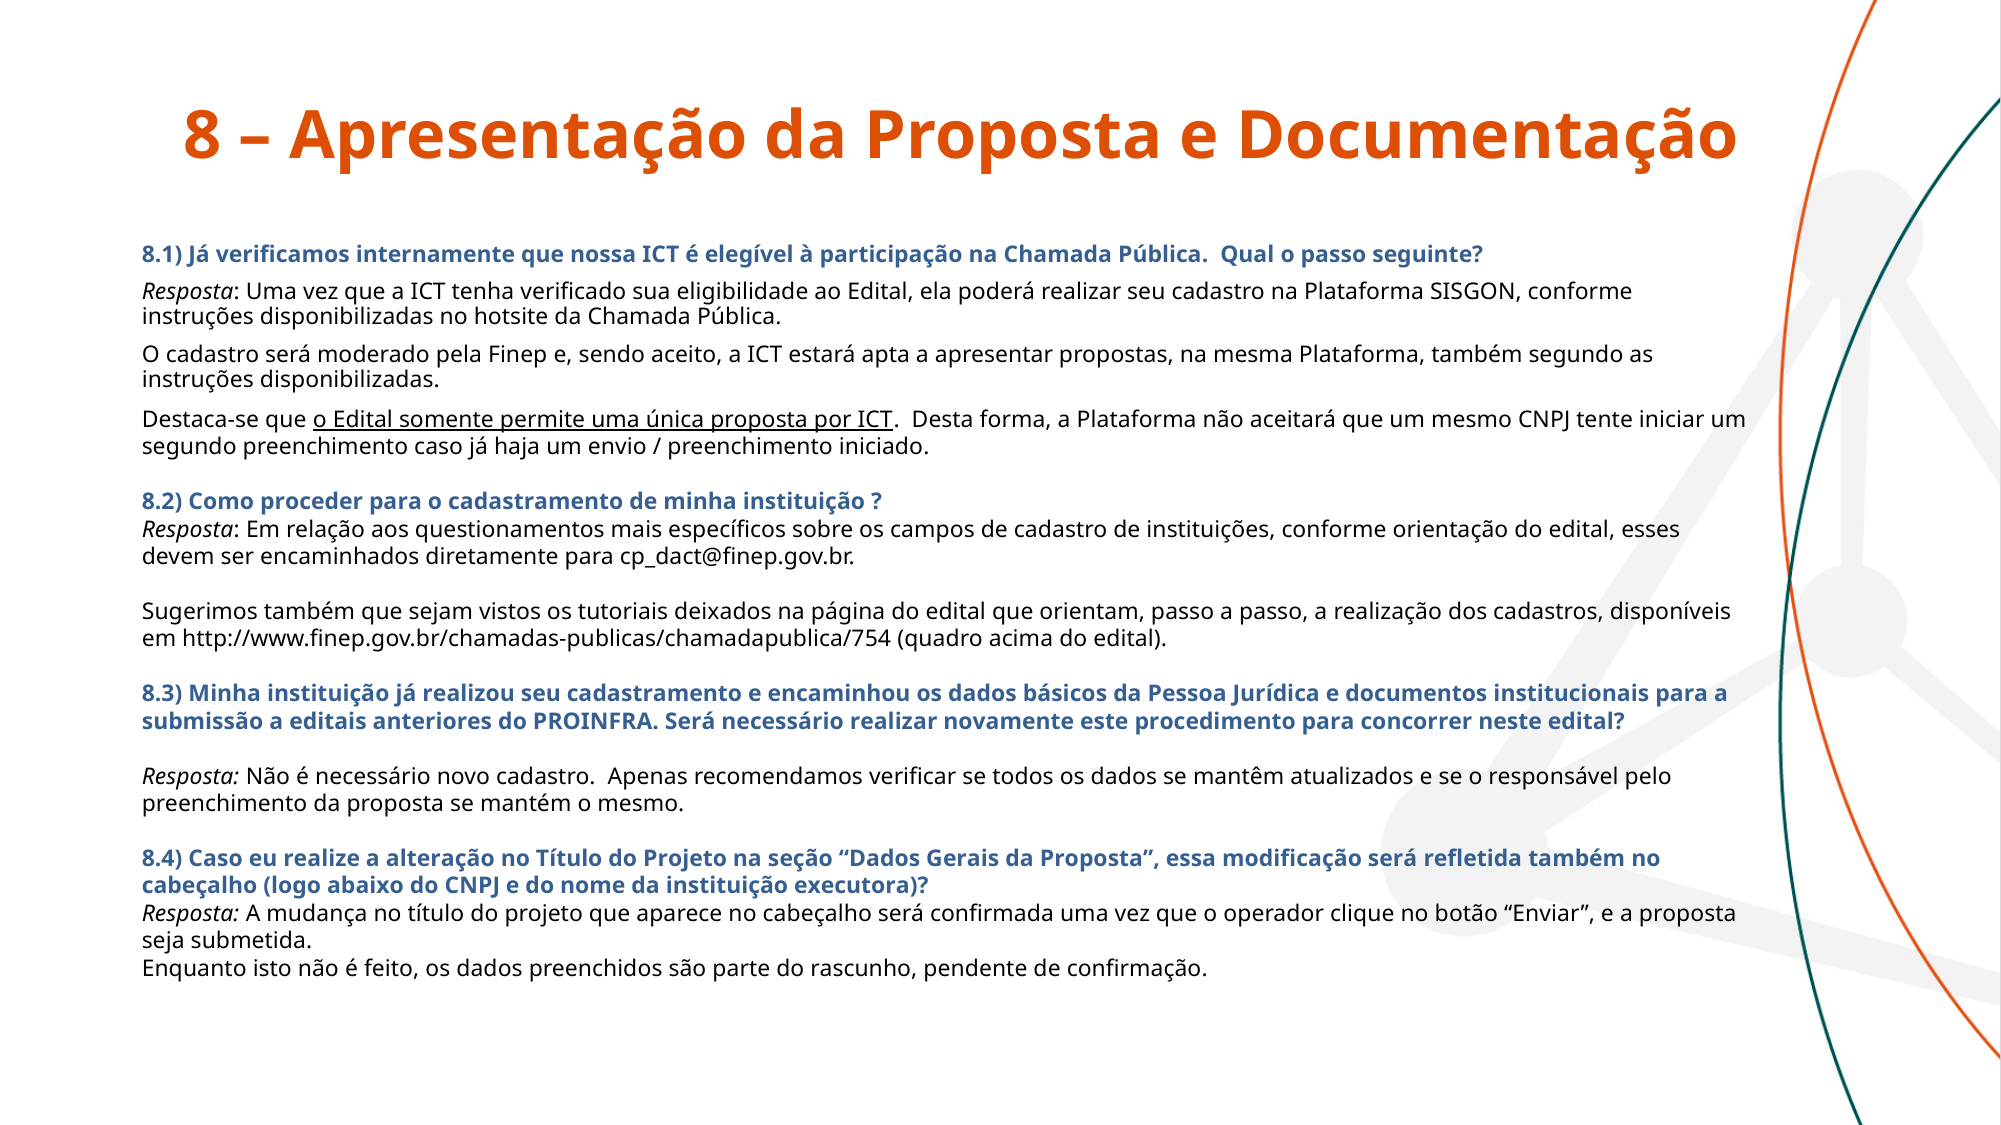

8 – Apresentação da Proposta e Documentação
8.1) Já verificamos internamente que nossa ICT é elegível à participação na Chamada Pública. Qual o passo seguinte?
Resposta: Uma vez que a ICT tenha verificado sua eligibilidade ao Edital, ela poderá realizar seu cadastro na Plataforma SISGON, conforme instruções disponibilizadas no hotsite da Chamada Pública.
O cadastro será moderado pela Finep e, sendo aceito, a ICT estará apta a apresentar propostas, na mesma Plataforma, também segundo as instruções disponibilizadas.
Destaca-se que o Edital somente permite uma única proposta por ICT. Desta forma, a Plataforma não aceitará que um mesmo CNPJ tente iniciar um segundo preenchimento caso já haja um envio / preenchimento iniciado.
8.2) Como proceder para o cadastramento de minha instituição ?
Resposta: Em relação aos questionamentos mais específicos sobre os campos de cadastro de instituições, conforme orientação do edital, esses devem ser encaminhados diretamente para cp_dact@finep.gov.br.
Sugerimos também que sejam vistos os tutoriais deixados na página do edital que orientam, passo a passo, a realização dos cadastros, disponíveis em http://www.finep.gov.br/chamadas-publicas/chamadapublica/754 (quadro acima do edital).
8.3) Minha instituição já realizou seu cadastramento e encaminhou os dados básicos da Pessoa Jurídica e documentos institucionais para a submissão a editais anteriores do PROINFRA. Será necessário realizar novamente este procedimento para concorrer neste edital?
Resposta: Não é necessário novo cadastro. Apenas recomendamos verificar se todos os dados se mantêm atualizados e se o responsável pelo preenchimento da proposta se mantém o mesmo.
8.4) Caso eu realize a alteração no Título do Projeto na seção “Dados Gerais da Proposta”, essa modificação será refletida também no cabeçalho (logo abaixo do CNPJ e do nome da instituição executora)?
Resposta: A mudança no título do projeto que aparece no cabeçalho será confirmada uma vez que o operador clique no botão “Enviar”, e a proposta seja submetida.
Enquanto isto não é feito, os dados preenchidos são parte do rascunho, pendente de confirmação.